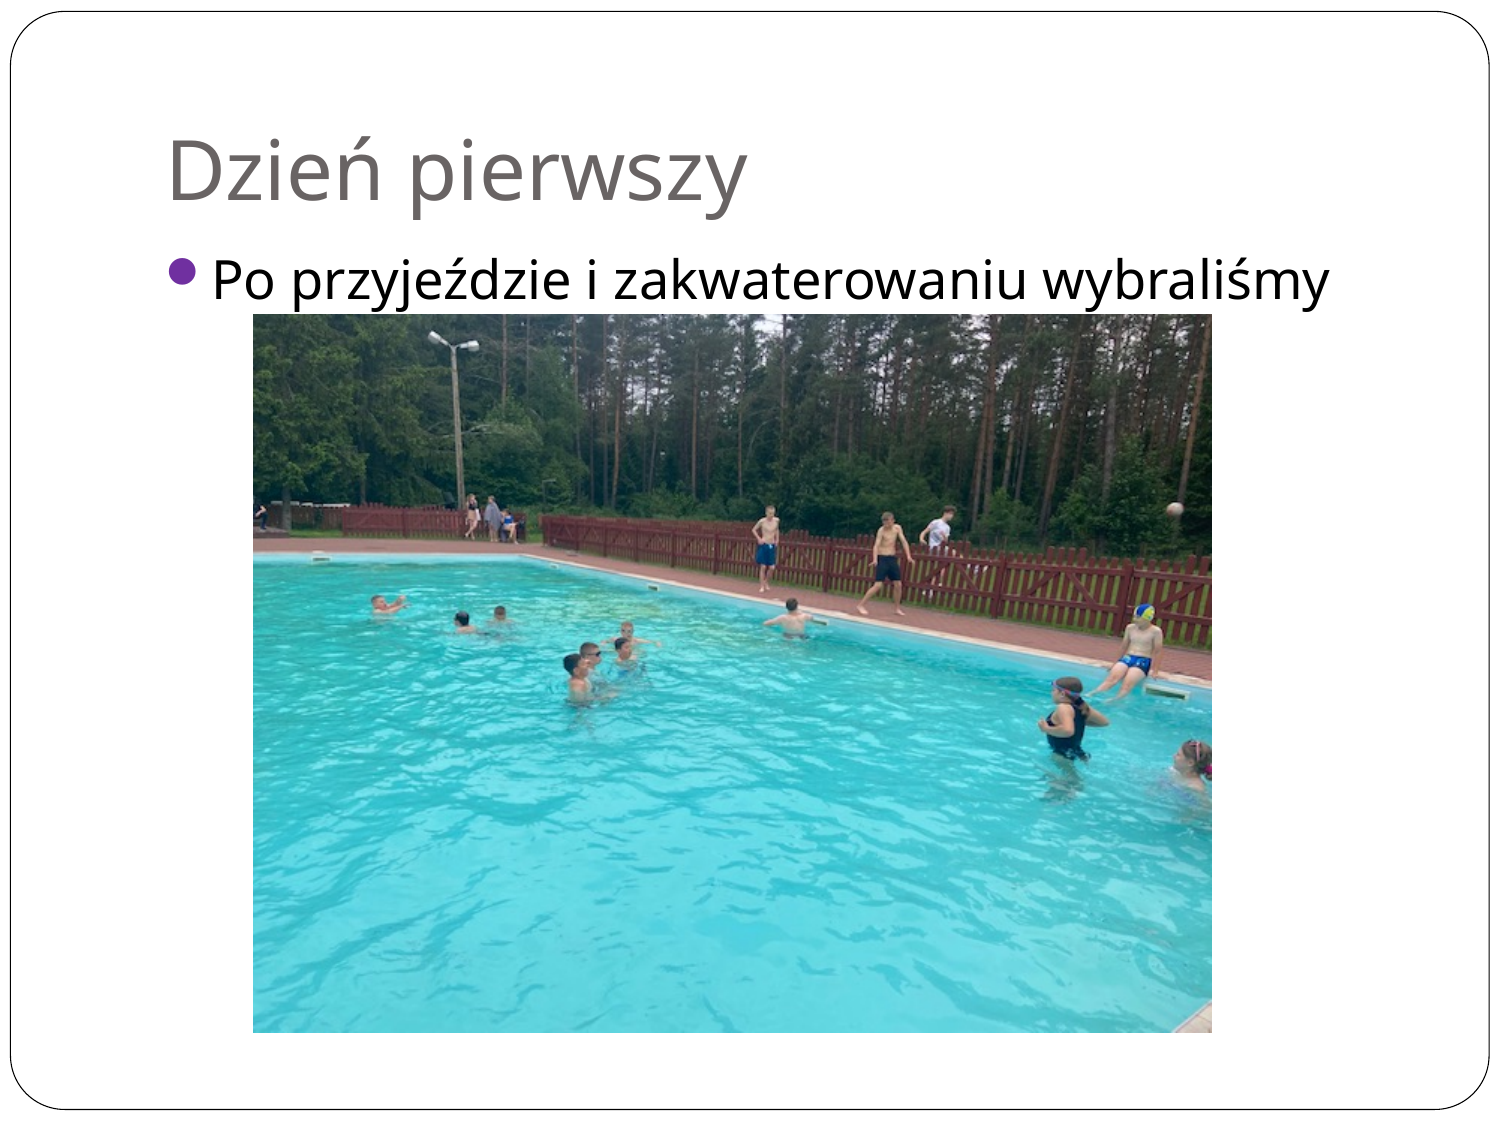

# Dzień pierwszy
Po przyjeździe i zakwaterowaniu wybraliśmy się na basem